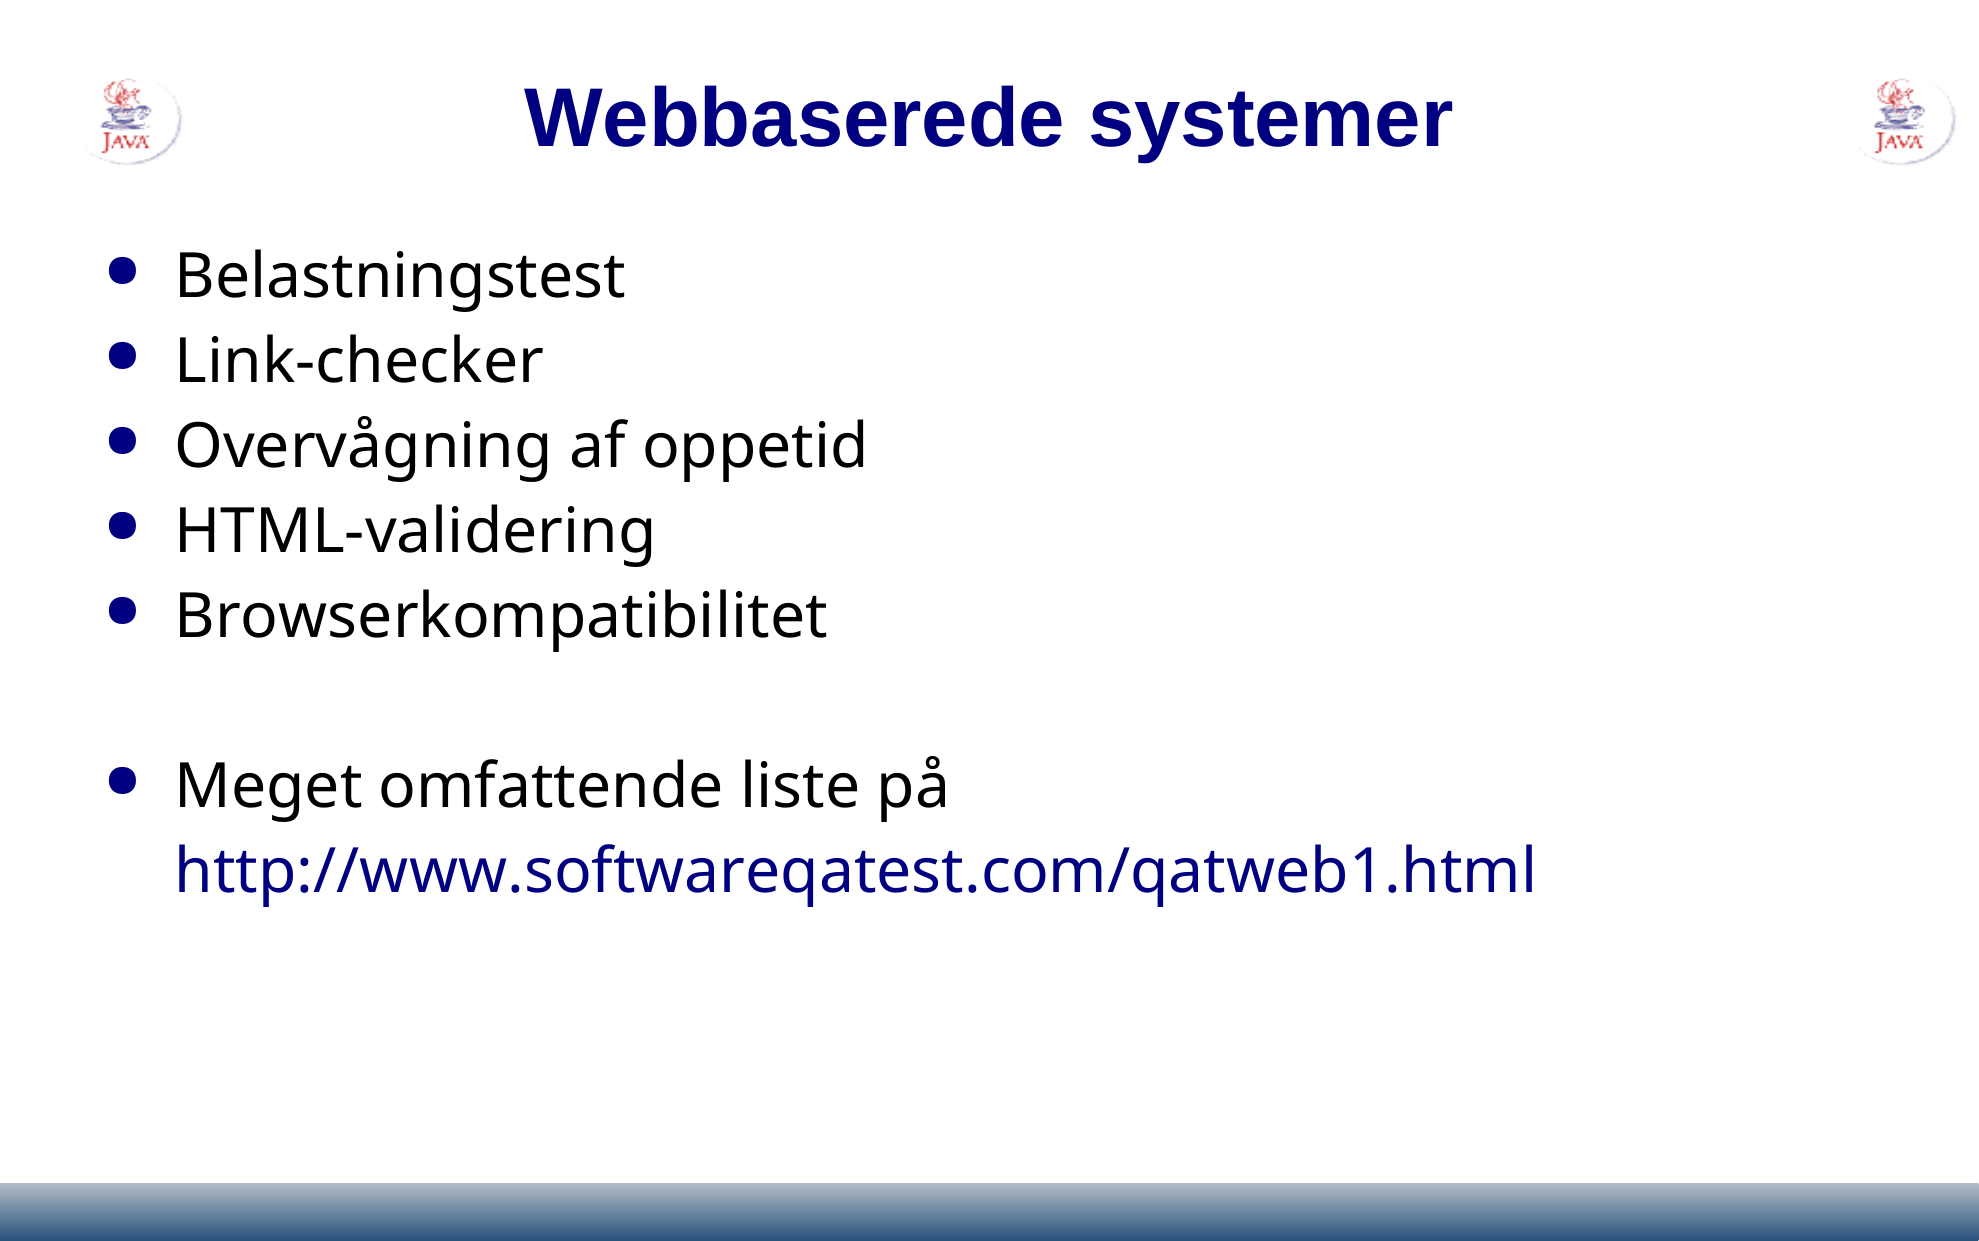

# Webbaserede systemer
Belastningstest
Link-checker
Overvågning af oppetid
HTML-validering
Browserkompatibilitet
Meget omfattende liste på http://www.softwareqatest.com/qatweb1.html